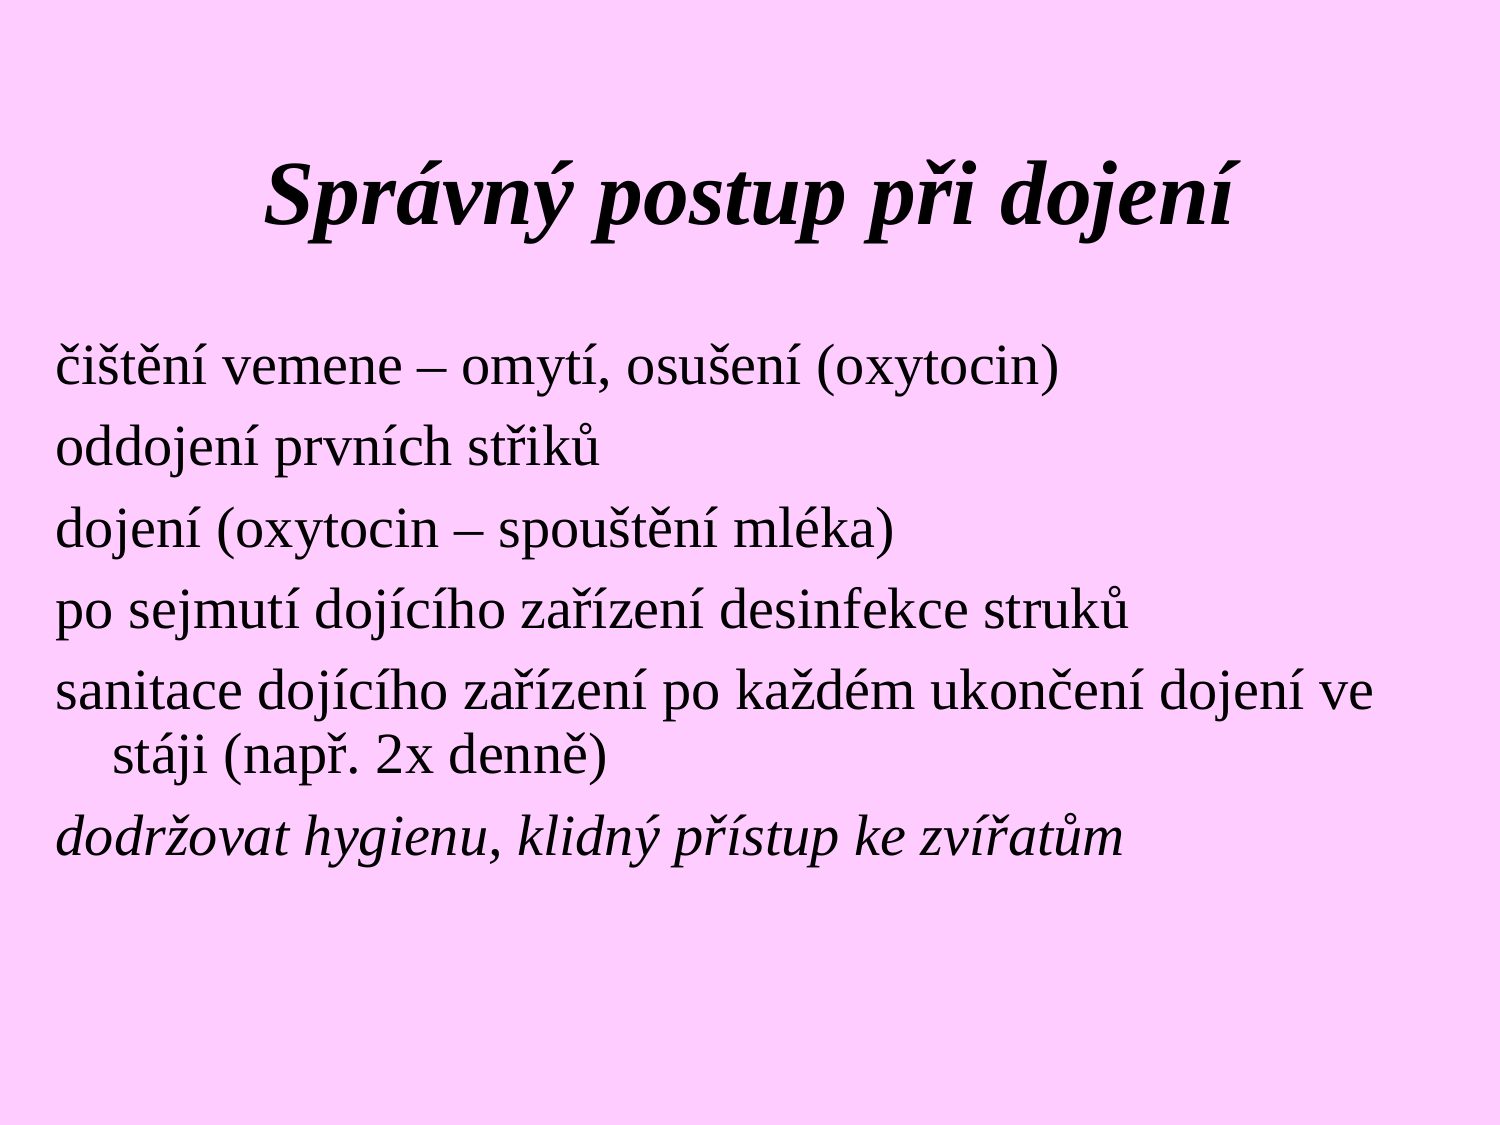

# Správný postup při dojení
čištění vemene – omytí, osušení (oxytocin)
oddojení prvních střiků
dojení (oxytocin – spouštění mléka)
po sejmutí dojícího zařízení desinfekce struků
sanitace dojícího zařízení po každém ukončení dojení ve stáji (např. 2x denně)
dodržovat hygienu, klidný přístup ke zvířatům